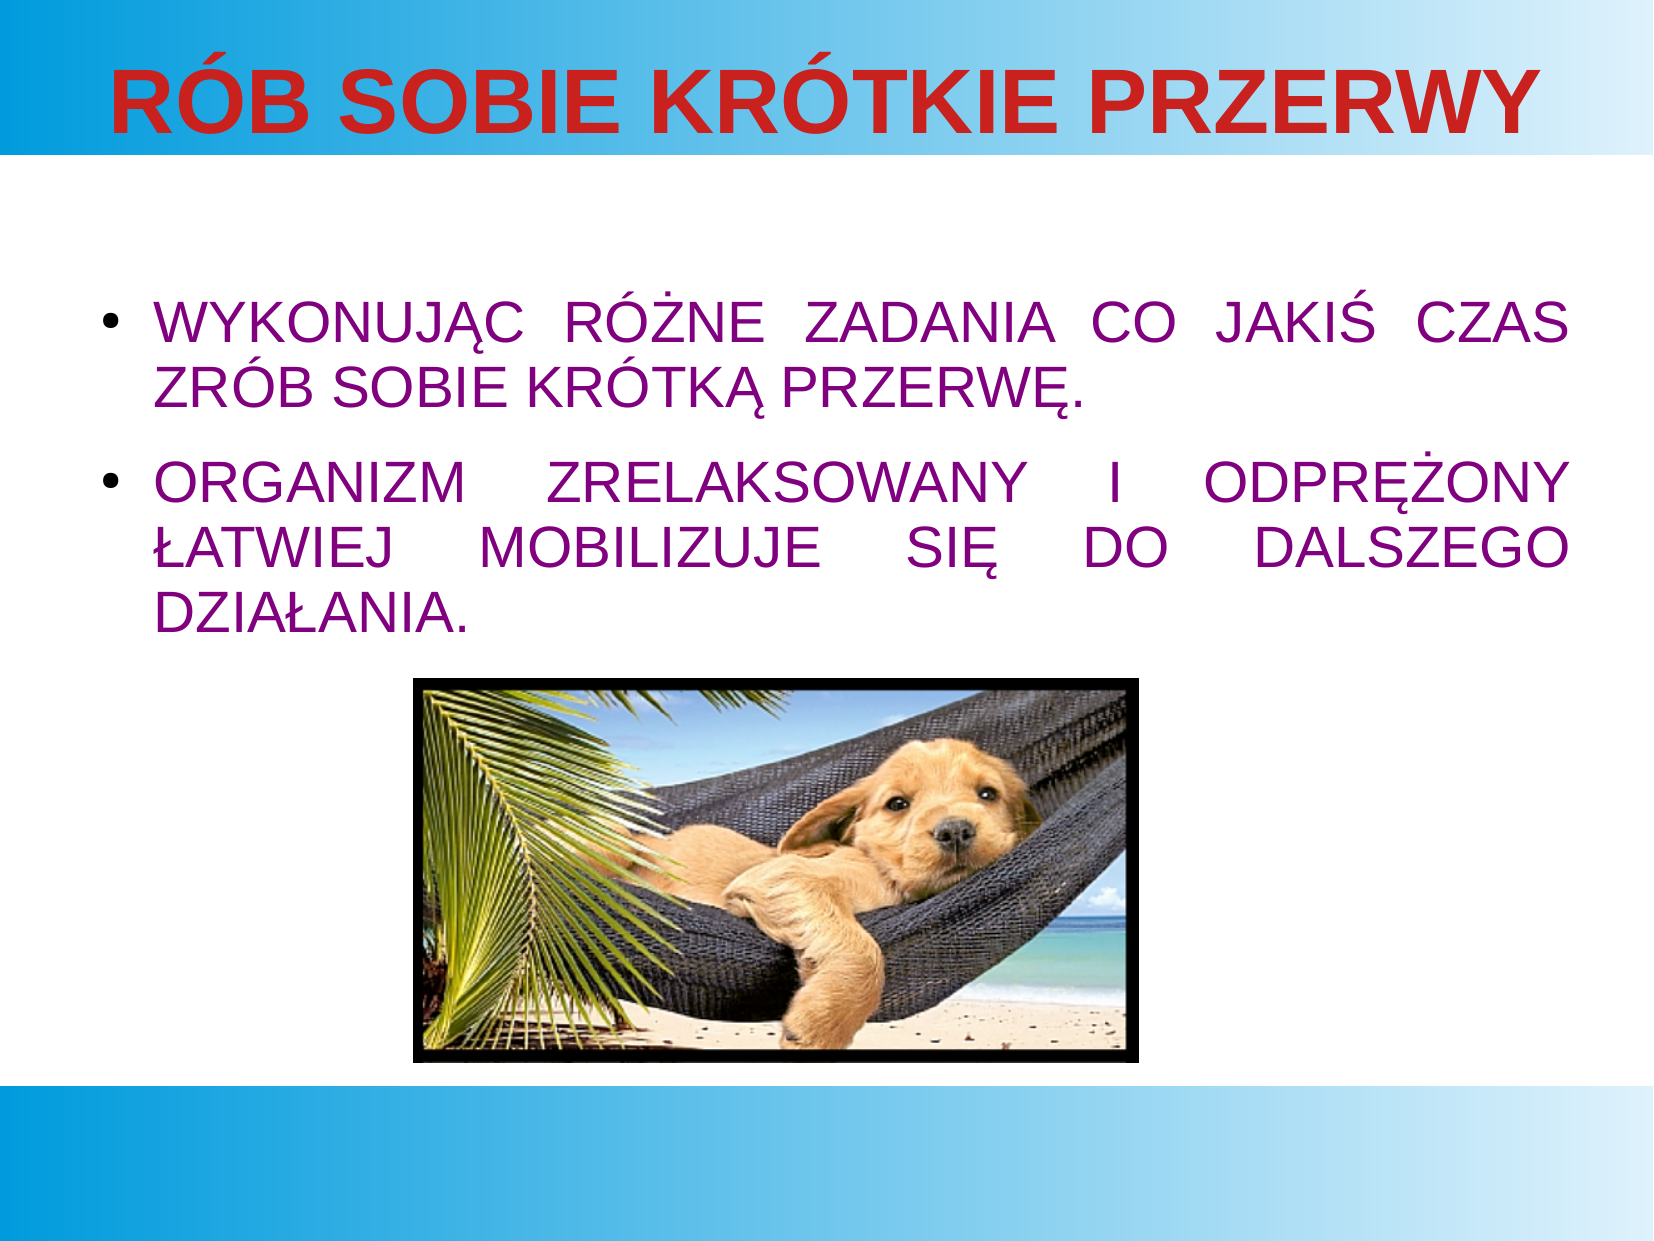

# RÓB SOBIE KRÓTKIE PRZERWY
WYKONUJĄC RÓŻNE ZADANIA CO JAKIŚ CZAS ZRÓB SOBIE KRÓTKĄ PRZERWĘ.
ORGANIZM ZRELAKSOWANY I ODPRĘŻONY ŁATWIEJ MOBILIZUJE SIĘ DO DALSZEGO DZIAŁANIA.